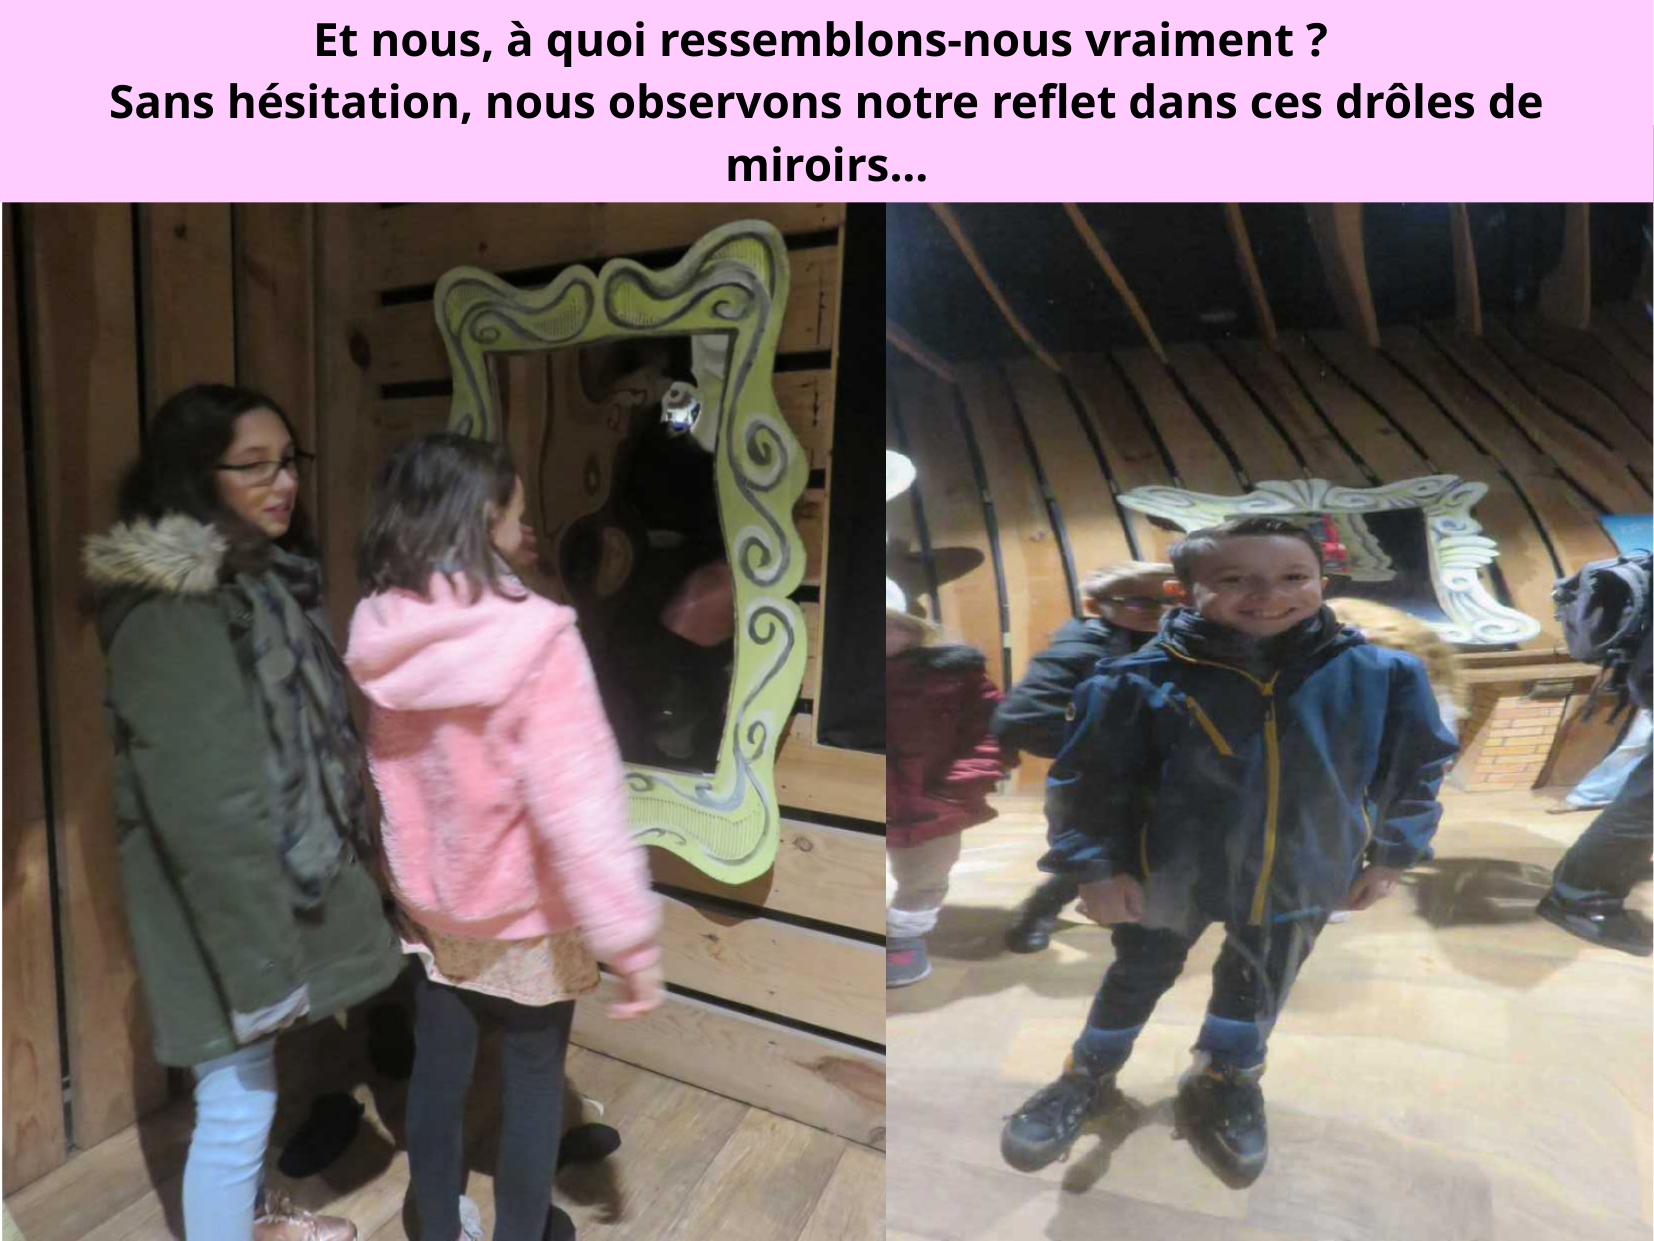

Et nous, à quoi ressemblons-nous vraiment ?
Sans hésitation, nous observons notre reflet dans ces drôles de miroirs...